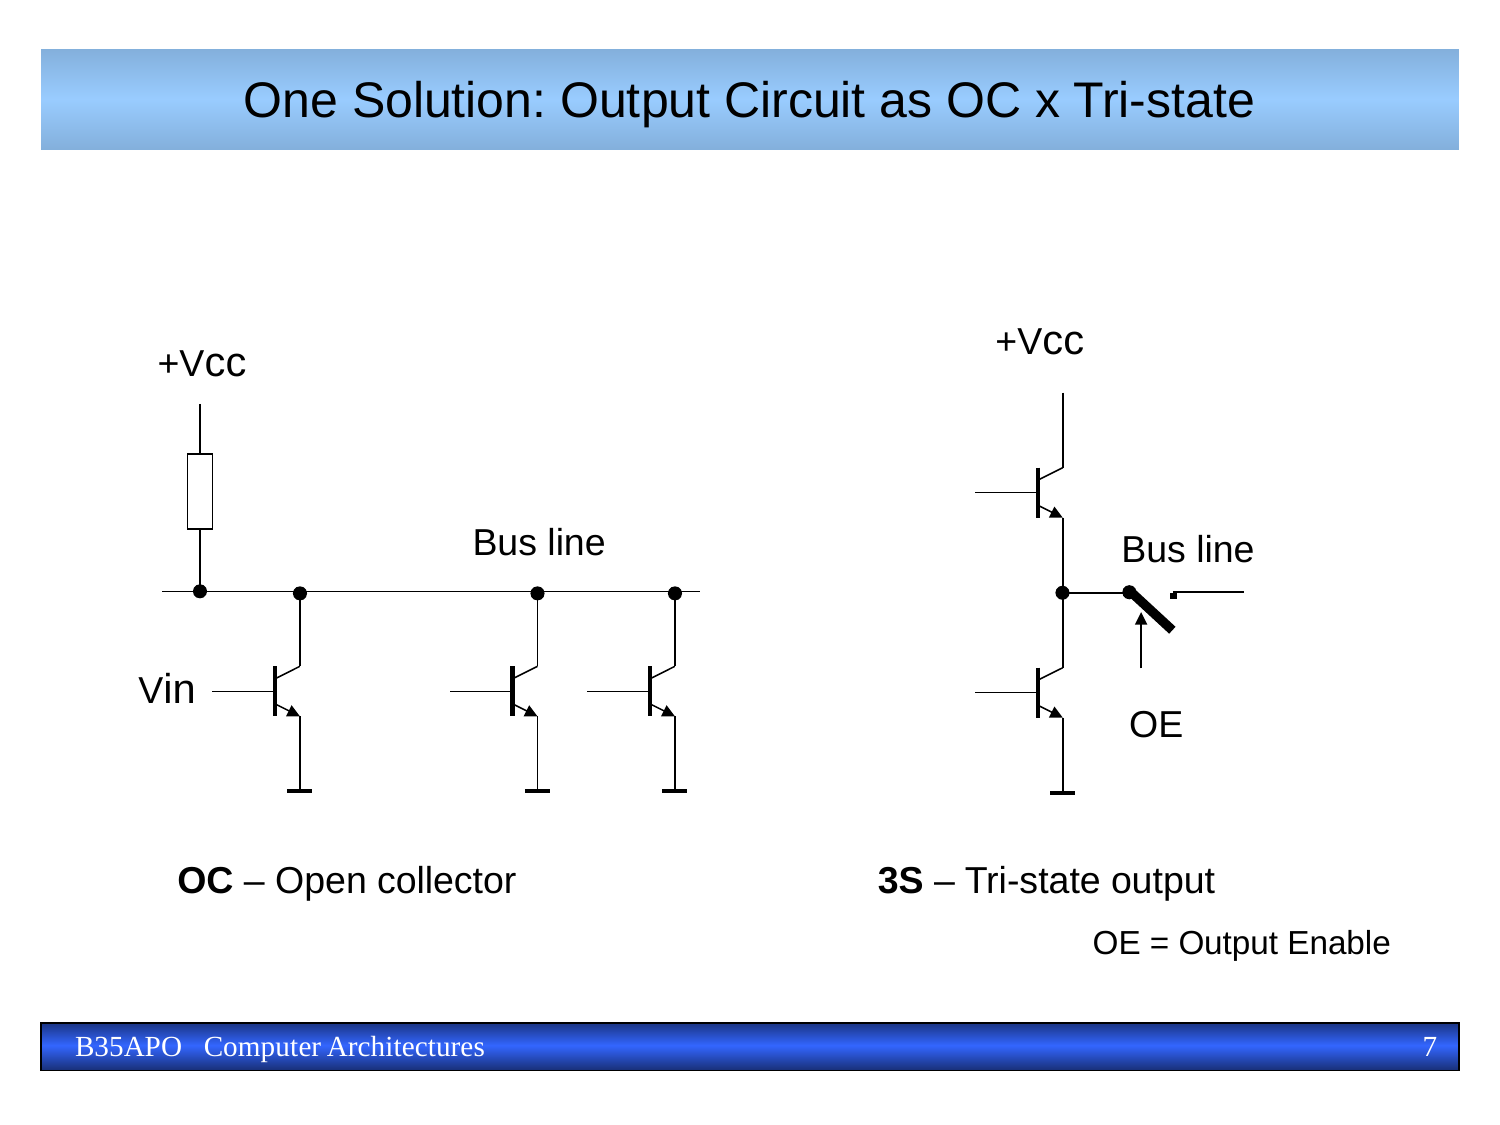

# One Solution: Output Circuit as OC x Tri-state
+Vcc
Bus line
OE
+Vcc
Bus line
Vin
OC – Open collector
3S – Tri-state output
	 OE = Output Enable
B35APO Computer Architectures
7